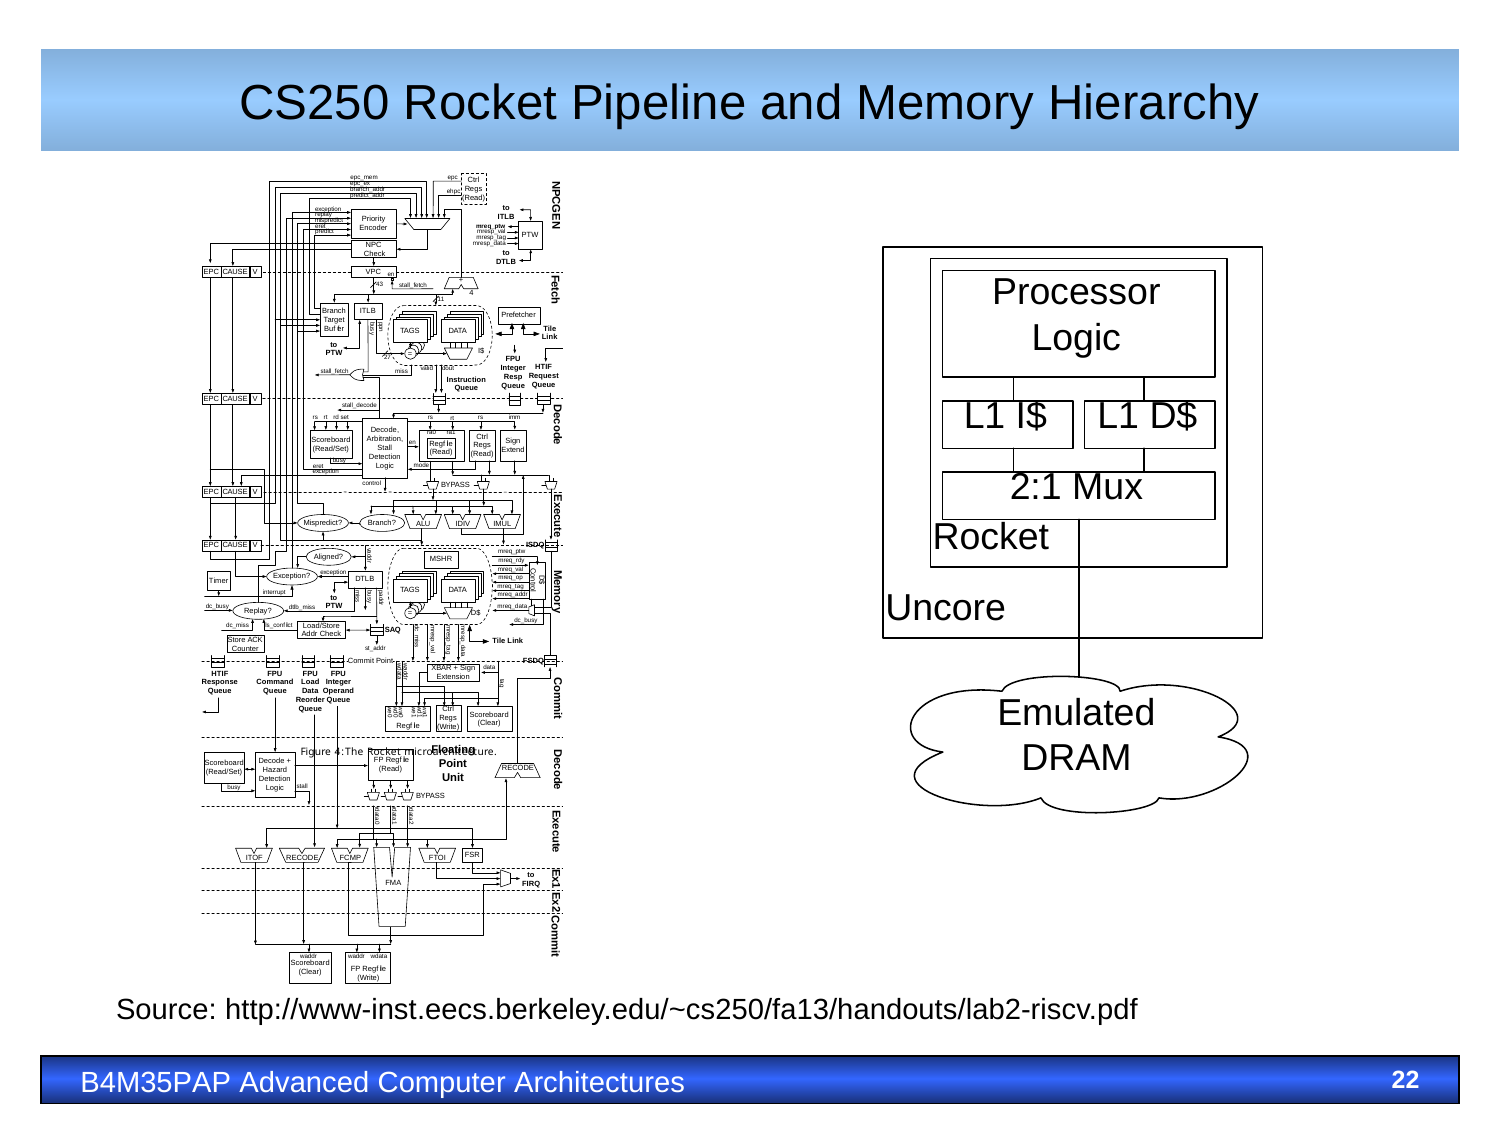

# CS250 Rocket Pipeline and Memory Hierarchy
Processor
Logic
L1 I$
L1 D$
2:1 Mux
Rocket
Uncore
Emulated
DRAM
Source: http://www-inst.eecs.berkeley.edu/~cs250/fa13/handouts/lab2-riscv.pdf